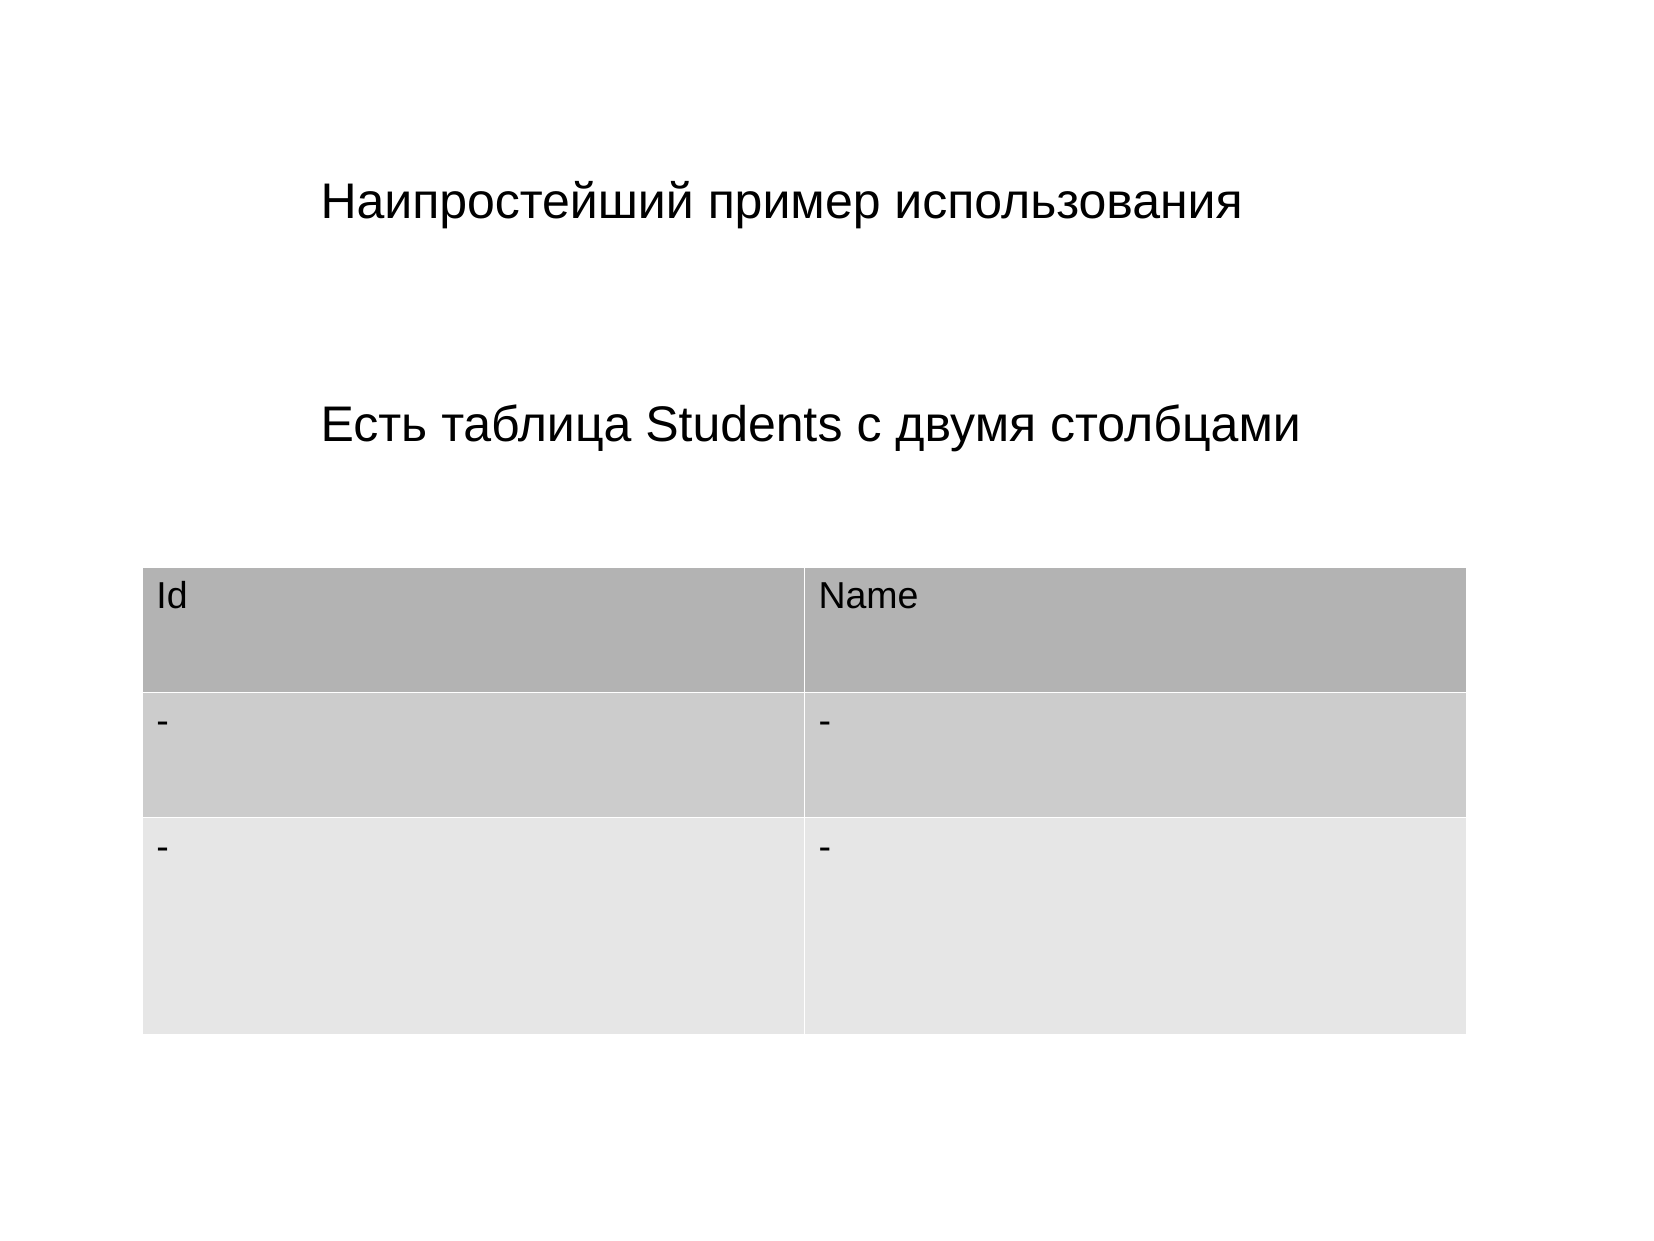

Наипростейший пример использования
Есть таблица Students с двумя столбцами
| Id | Name |
| --- | --- |
| - | - |
| - | - |